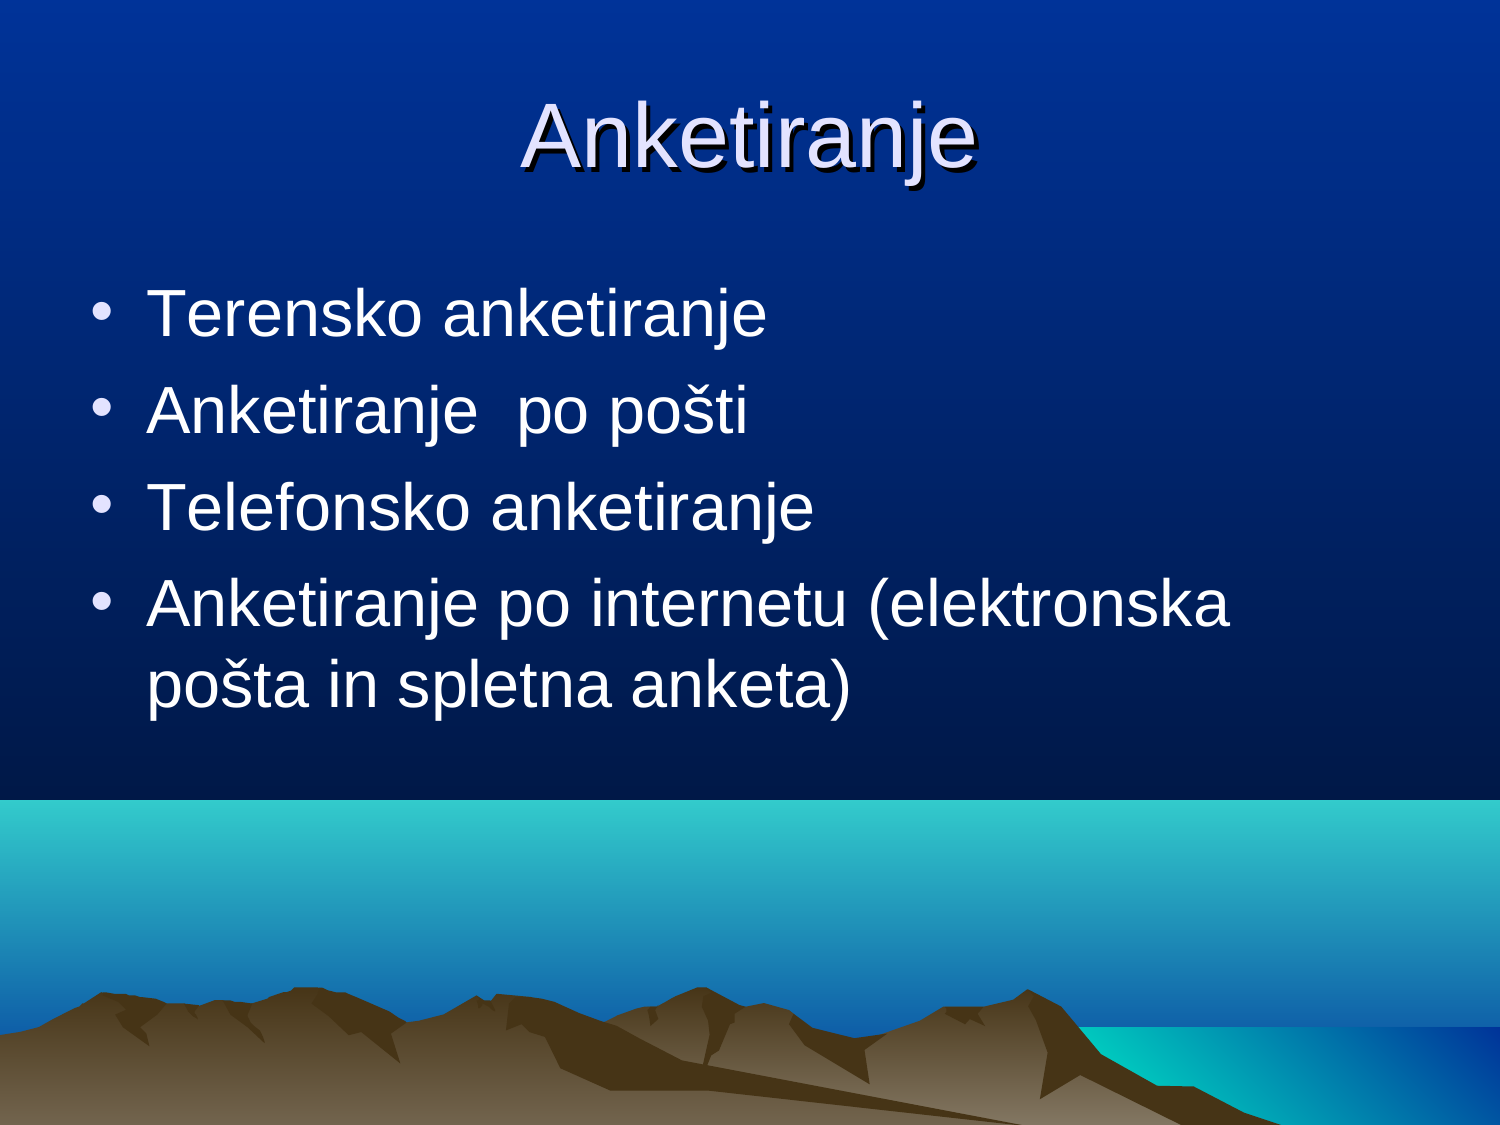

# Anketiranje
Terensko anketiranje
Anketiranje po pošti
Telefonsko anketiranje
Anketiranje po internetu (elektronska pošta in spletna anketa)